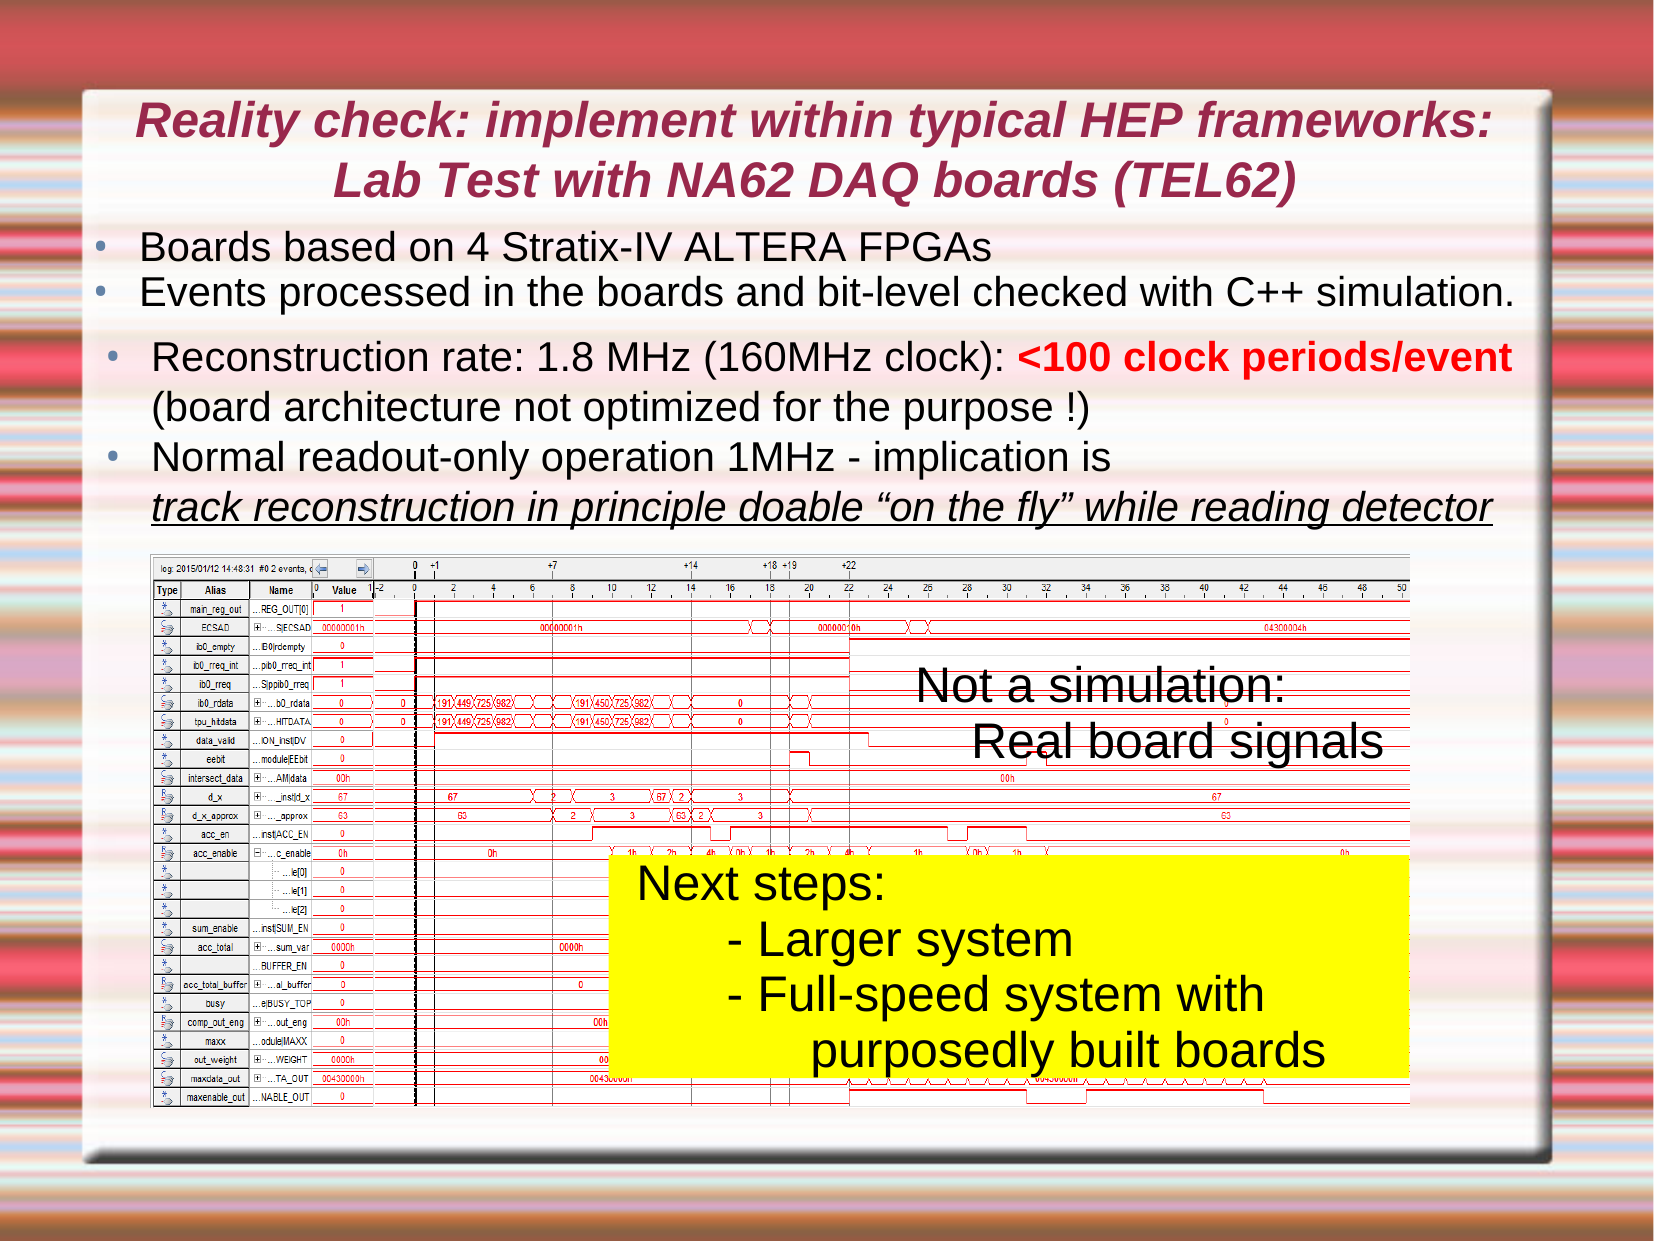

# Reality check: implement within typical HEP frameworks: Lab Test with NA62 DAQ boards (TEL62)
Boards based on 4 Stratix-IV ALTERA FPGAs
Events processed in the boards and bit-level checked with C++ simulation.
Reconstruction rate: 1.8 MHz (160MHz clock): <100 clock periods/event (board architecture not optimized for the purpose !)
Normal readout-only operation 1MHz - implication is
track reconstruction in principle doable “on the fly” while reading detector
Not a simulation:
 Real board signals
 Next steps:
	- Larger system
	- Full-speed system with
	 purposedly built boards